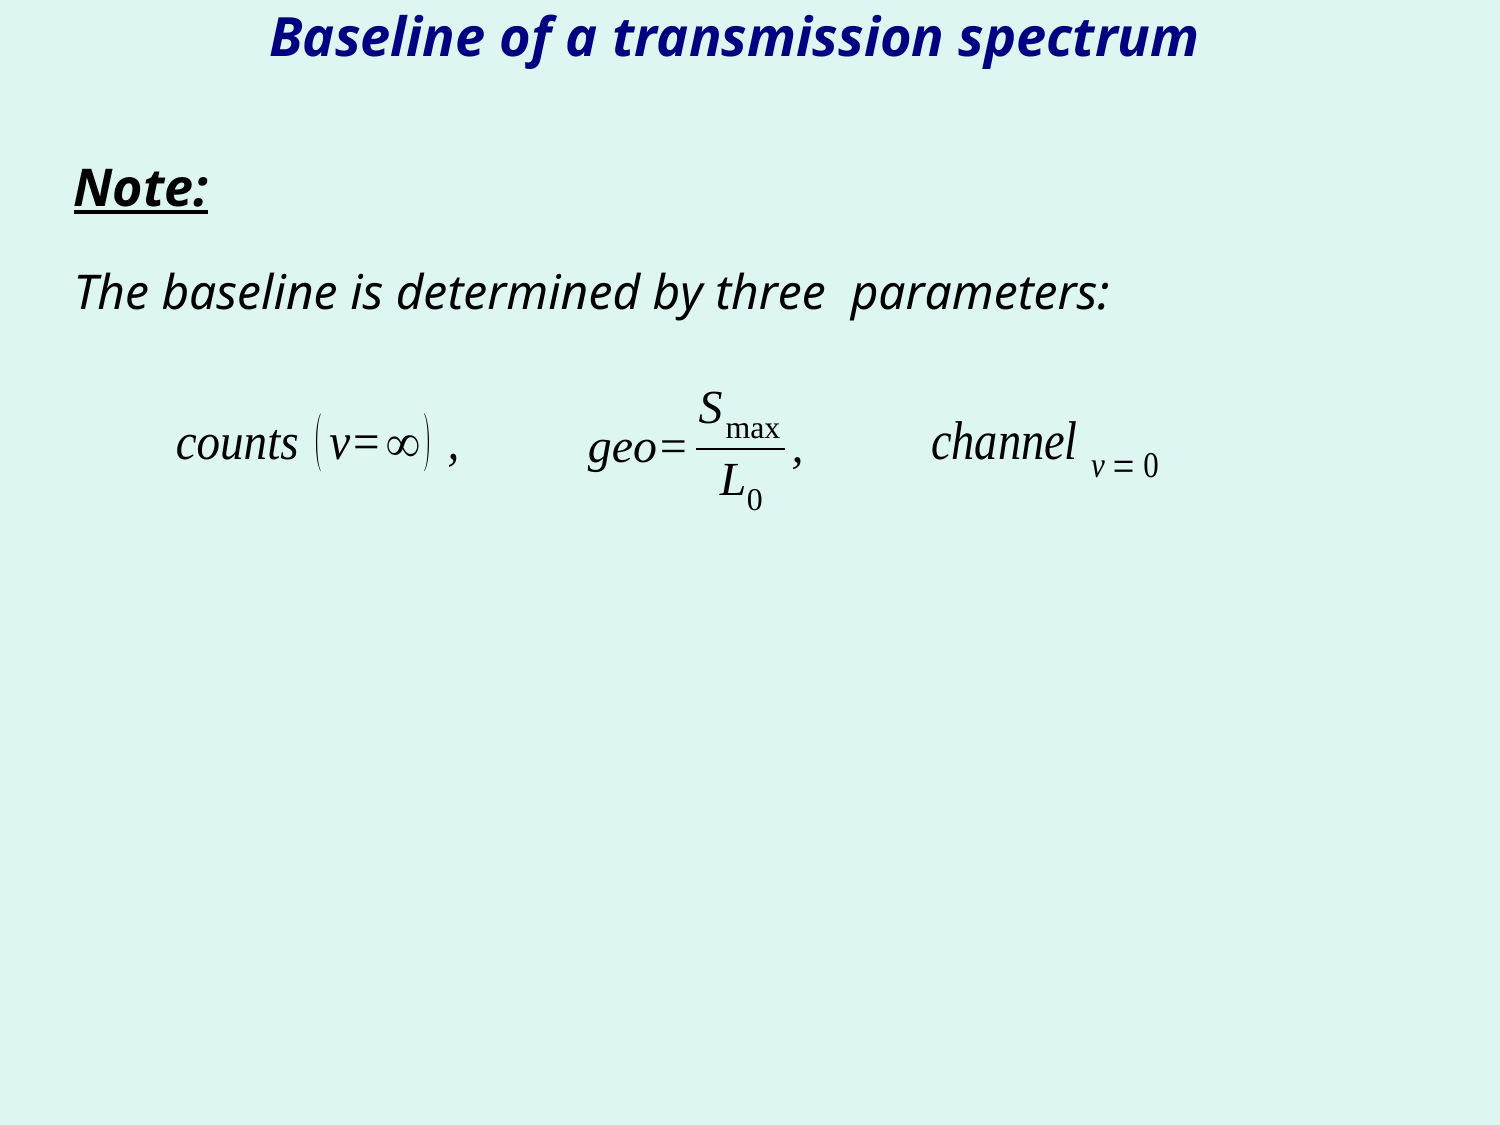

Baseline of a transmission spectrum
Note:
The baseline is determined by three parameters: